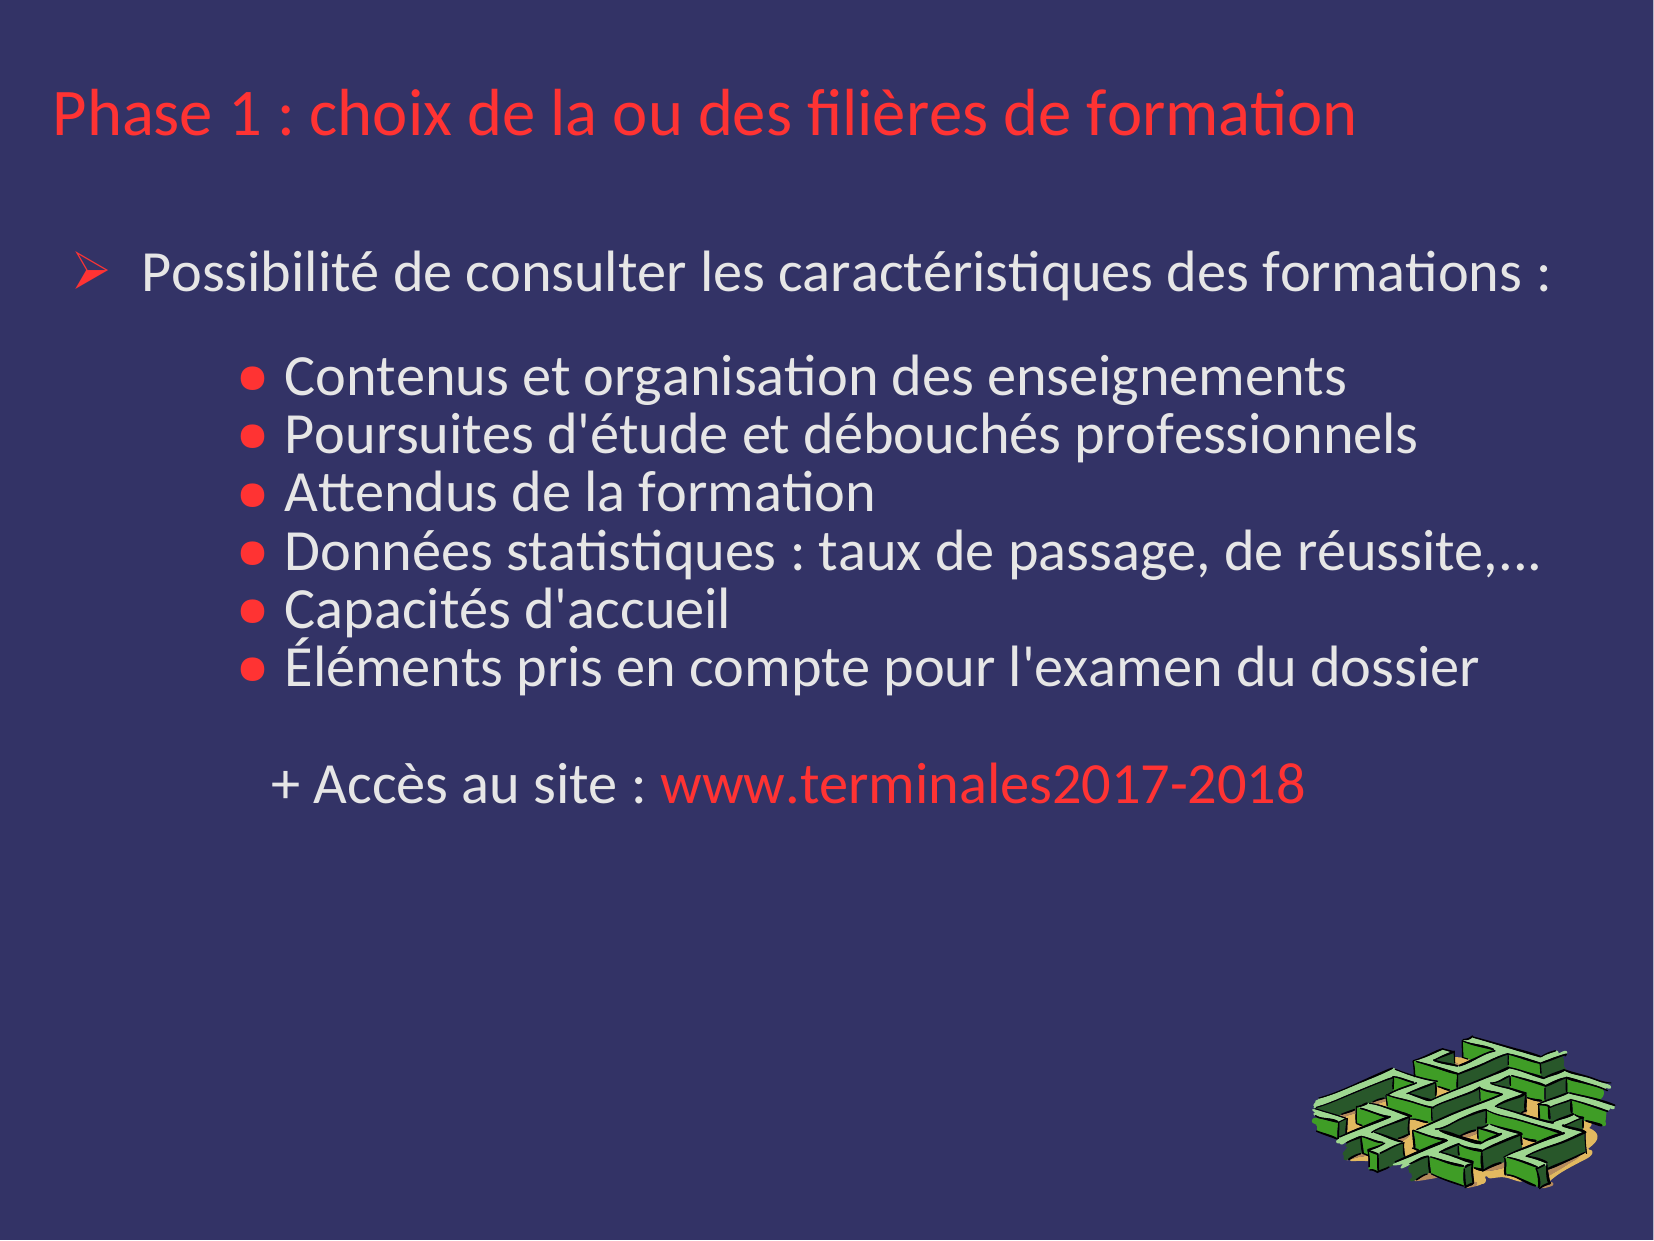

Phase 1 : choix de la ou des filières de formation
# Possibilité de consulter les caractéristiques des formations :
 Contenus et organisation des enseignements
 Poursuites d'étude et débouchés professionnels
 Attendus de la formation
 Données statistiques : taux de passage, de réussite,...
 Capacités d'accueil
 Éléments pris en compte pour l'examen du dossier
+ Accès au site : www.terminales2017-2018